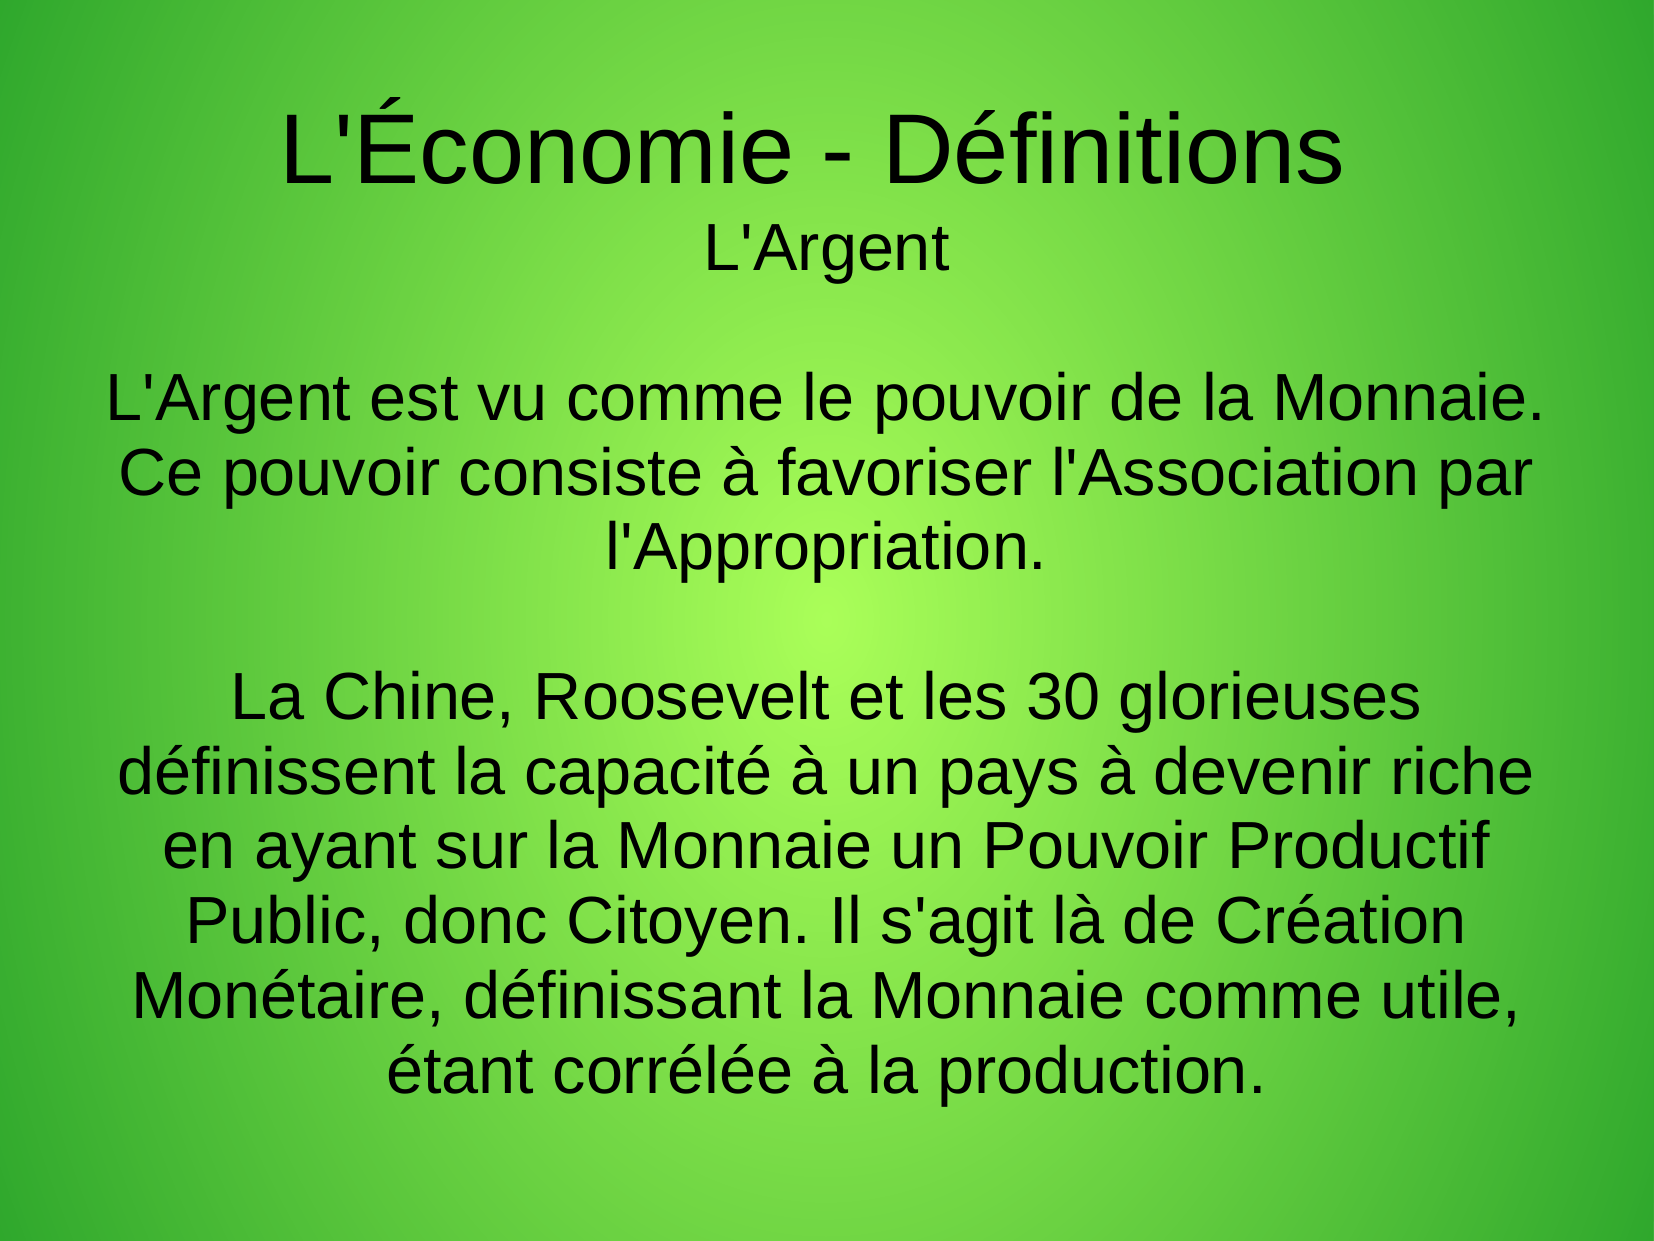

# L'Économie - Définitions
L'Argent
L'Argent est vu comme le pouvoir de la Monnaie. Ce pouvoir consiste à favoriser l'Association par l'Appropriation.
La Chine, Roosevelt et les 30 glorieuses définissent la capacité à un pays à devenir riche en ayant sur la Monnaie un Pouvoir Productif Public, donc Citoyen. Il s'agit là de Création Monétaire, définissant la Monnaie comme utile, étant corrélée à la production.